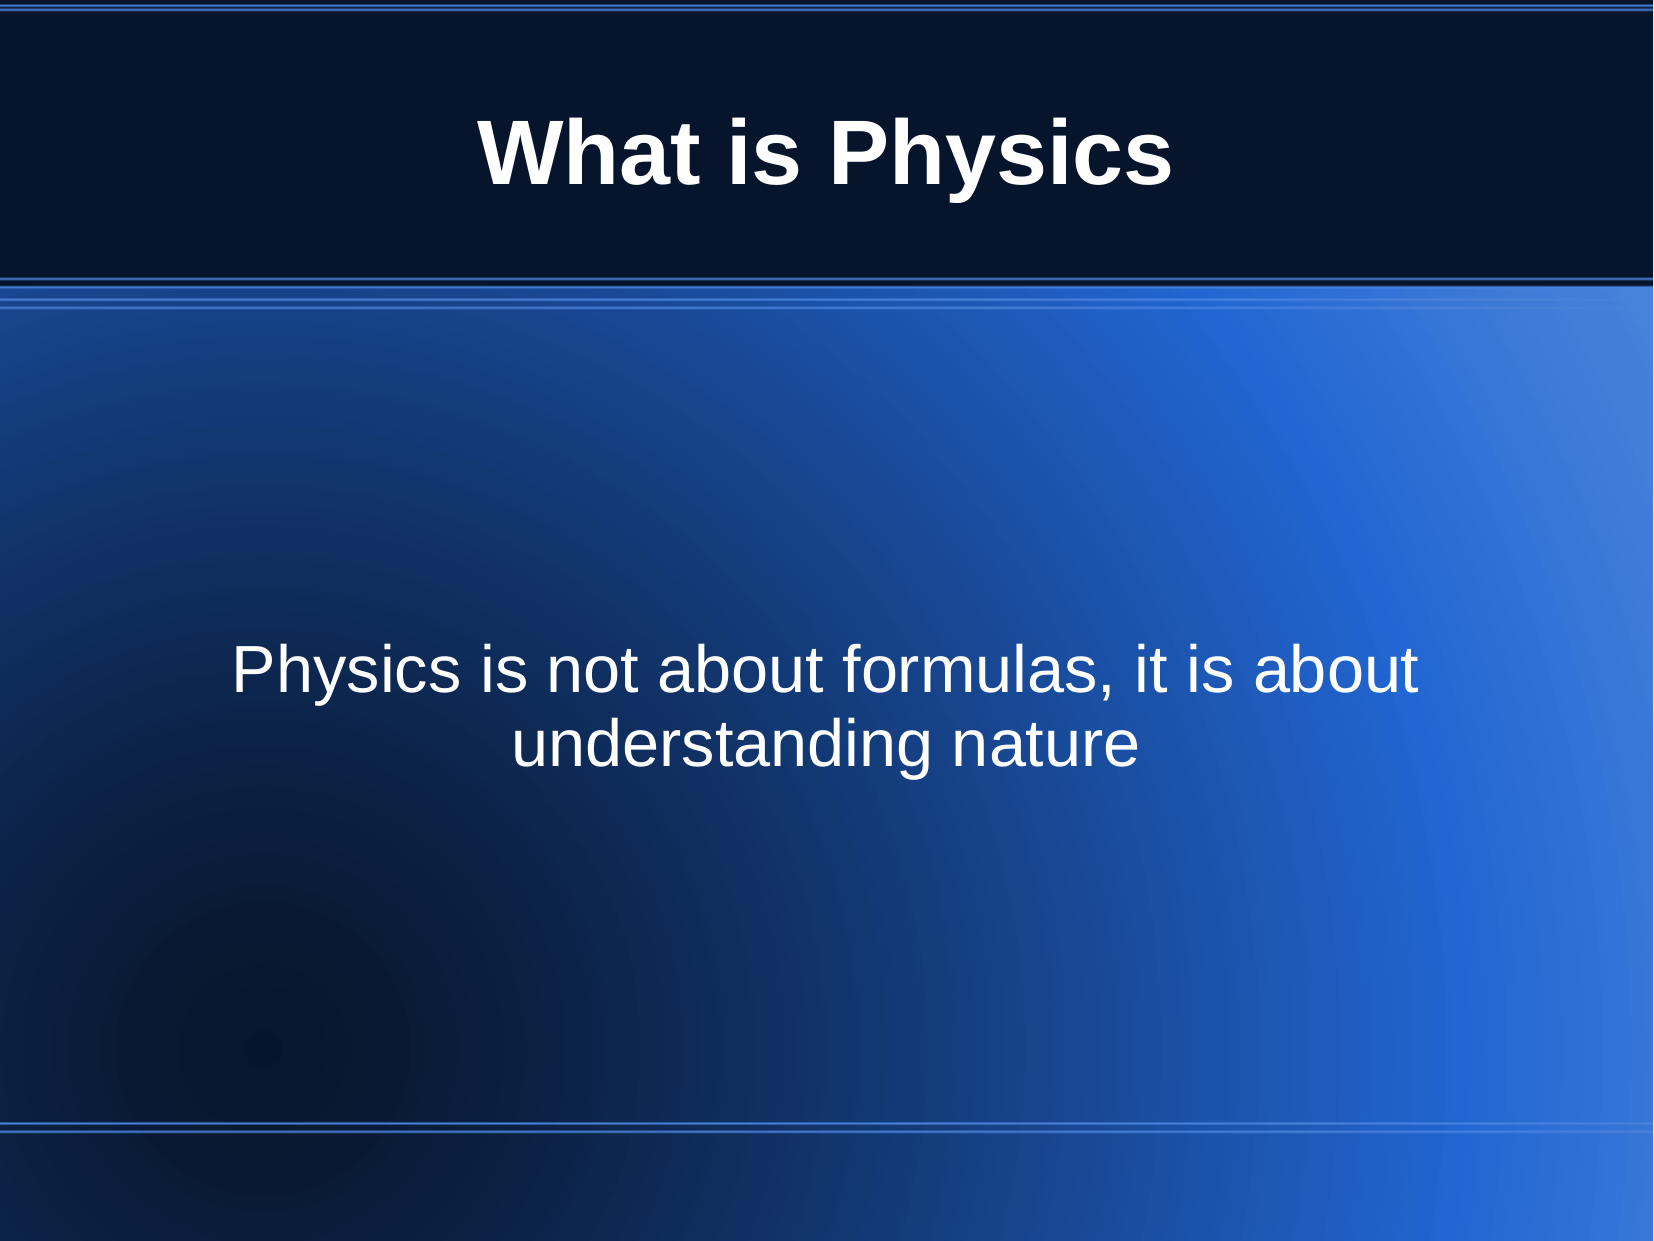

# What is Physics
Physics is not about formulas, it is about understanding nature